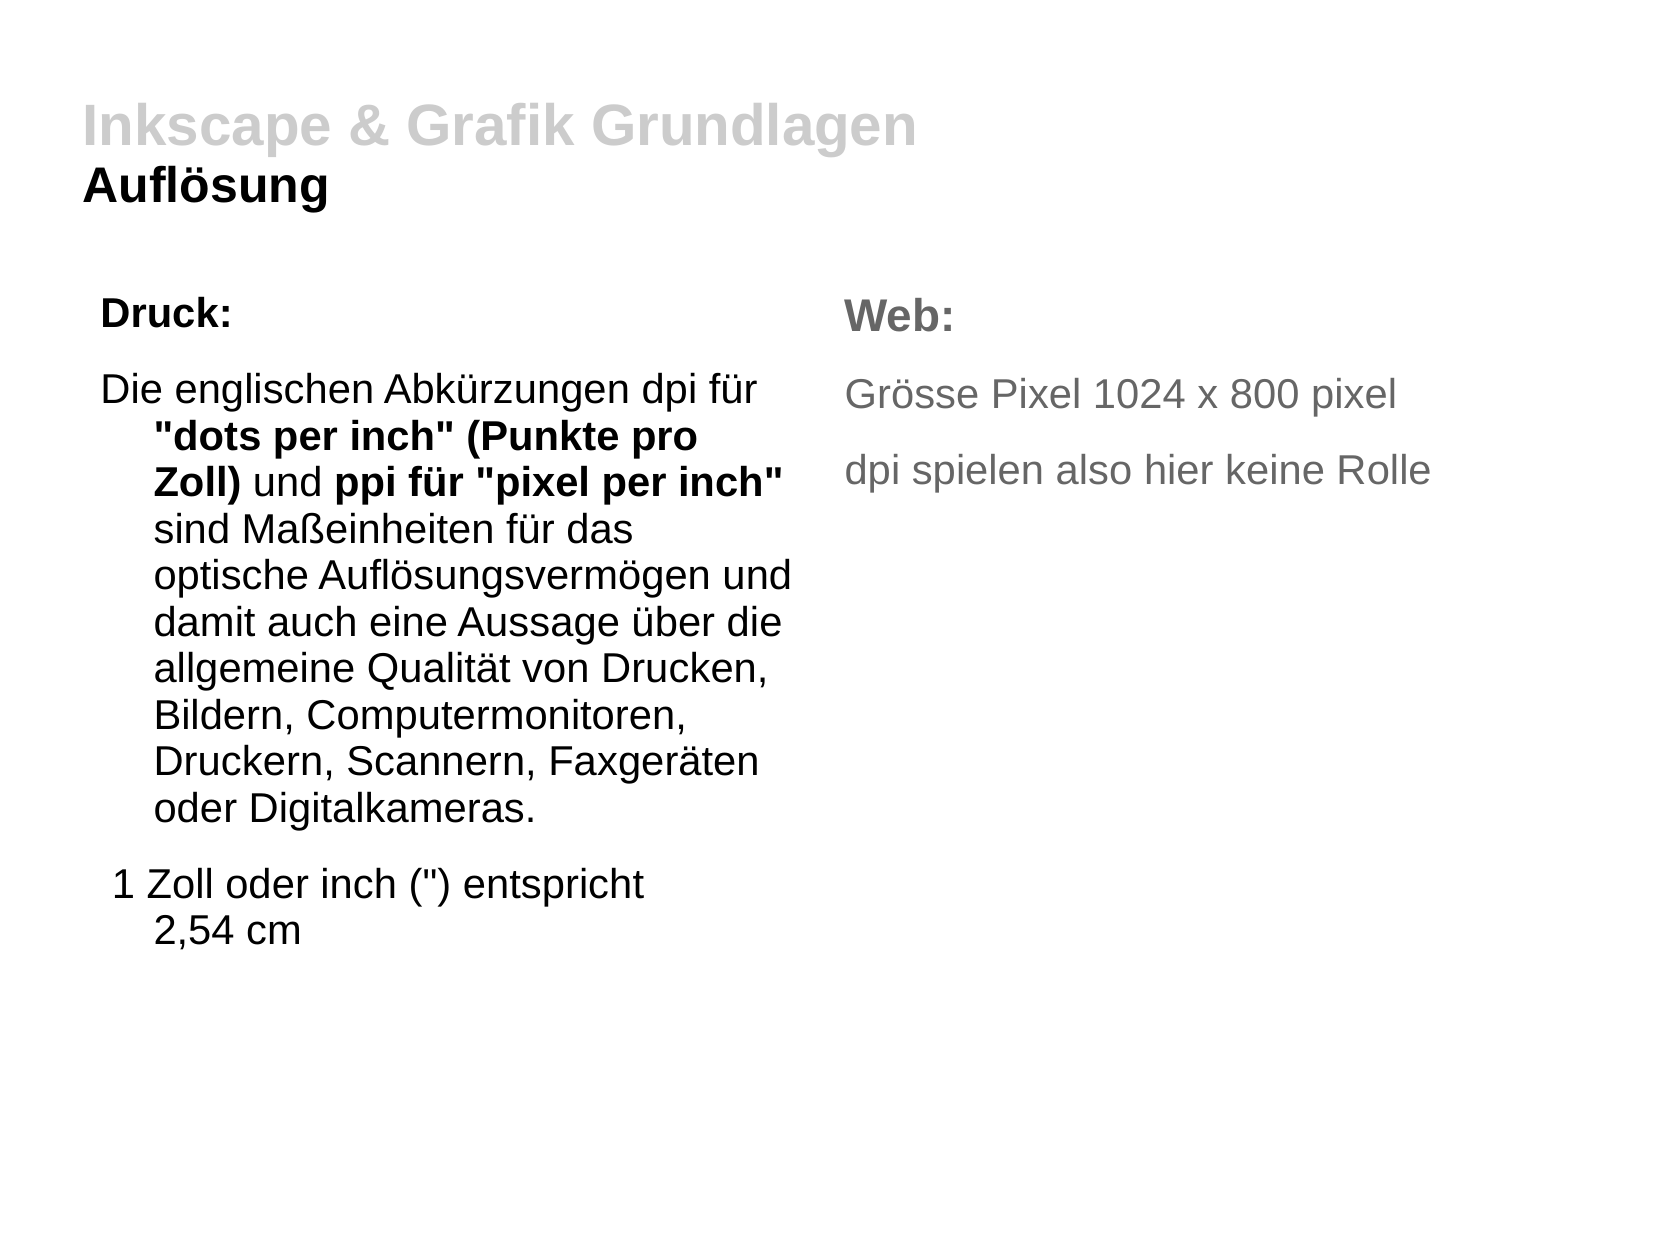

# Inkscape & Grafik Grundlagen Auflösung
Druck:
Die englischen Abkürzungen dpi für "dots per inch" (Punkte pro Zoll) und ppi für "pixel per inch" sind Maßeinheiten für das optische Auflösungsvermögen und damit auch eine Aussage über die allgemeine Qualität von Drucken, Bildern, Computermonitoren, Druckern, Scannern, Faxgeräten oder Digitalkameras.
 1 Zoll oder inch (") entspricht
2,54 cm
Web:
Grösse Pixel 1024 x 800 pixel
dpi spielen also hier keine Rolle